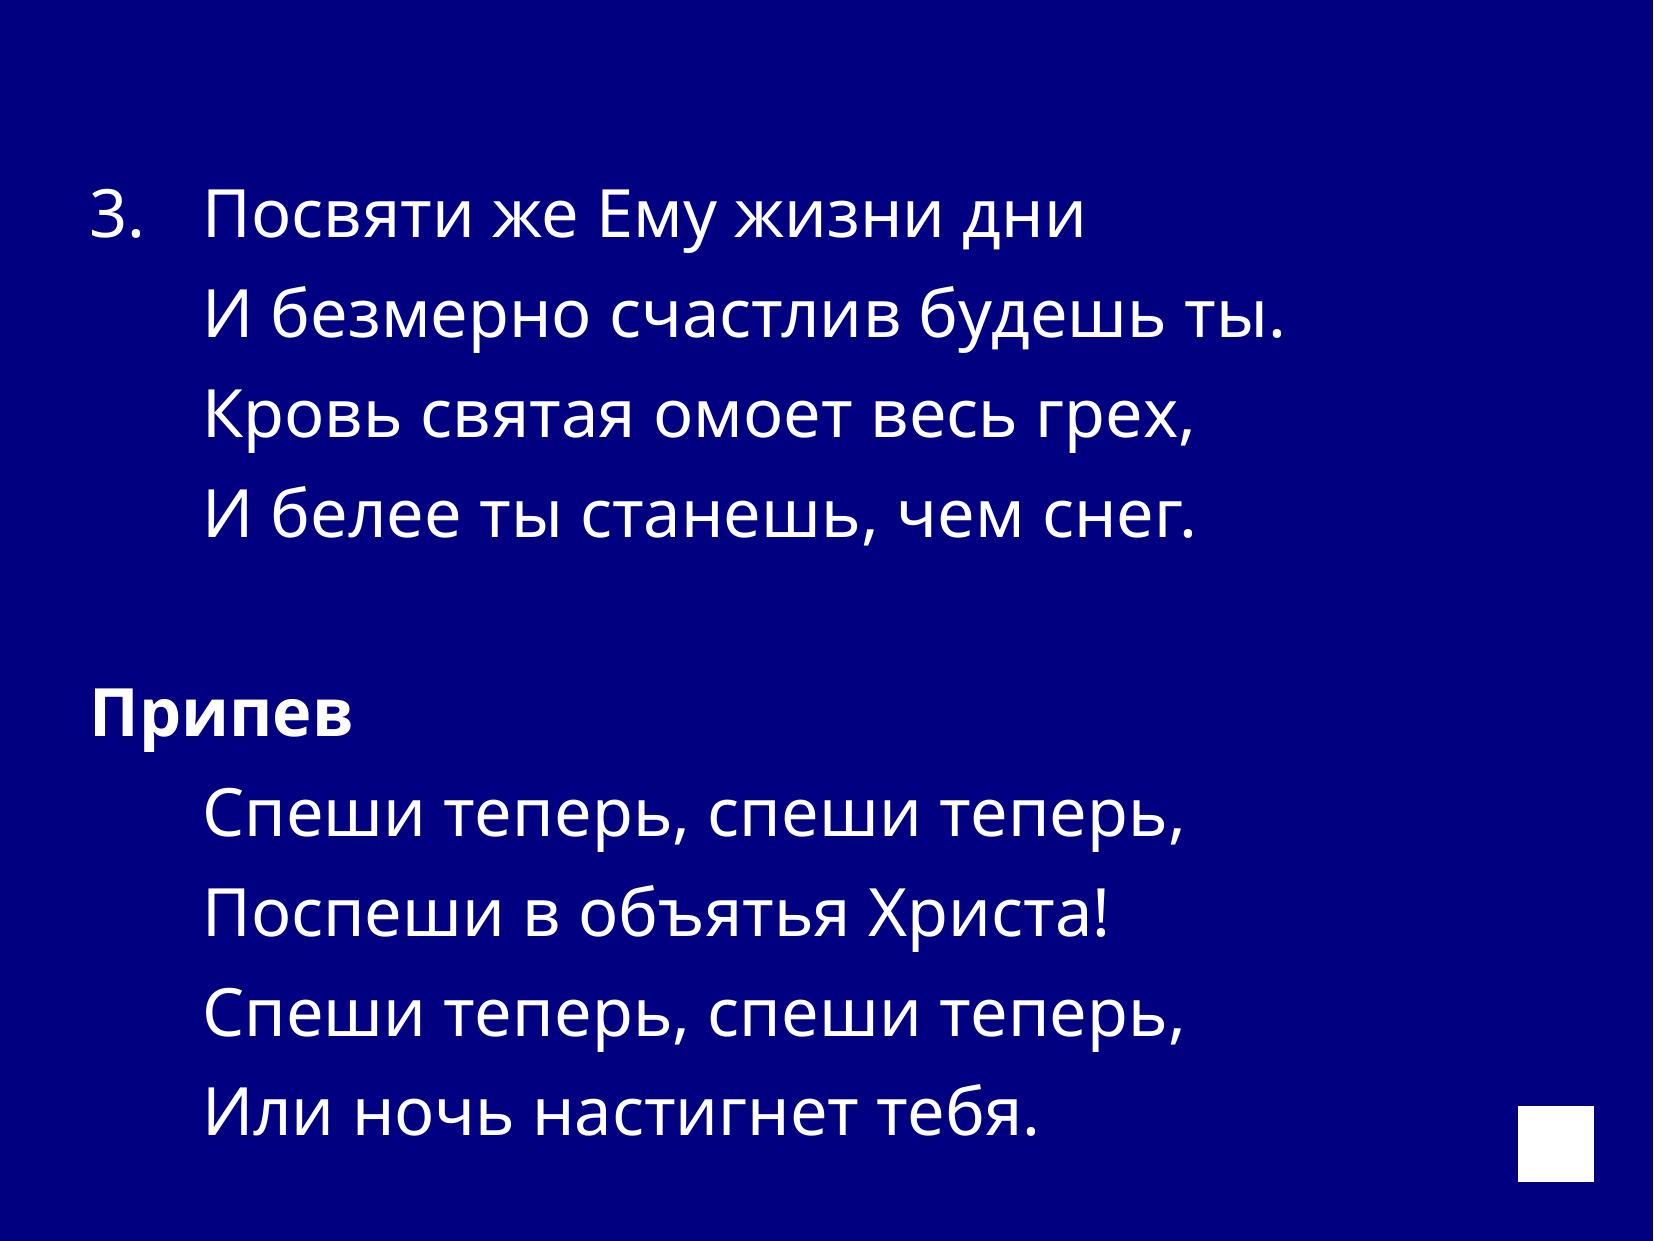

3.	Посвяти же Ему жизни дни
	И безмерно счастлив будешь ты.
	Кровь святая омоет весь грех,
	И белее ты станешь, чем снег.
Припев
	Спеши теперь, спеши теперь,
	Поспеши в объятья Христа!
	Спеши теперь, спеши теперь,
	Или ночь настигнет тебя.